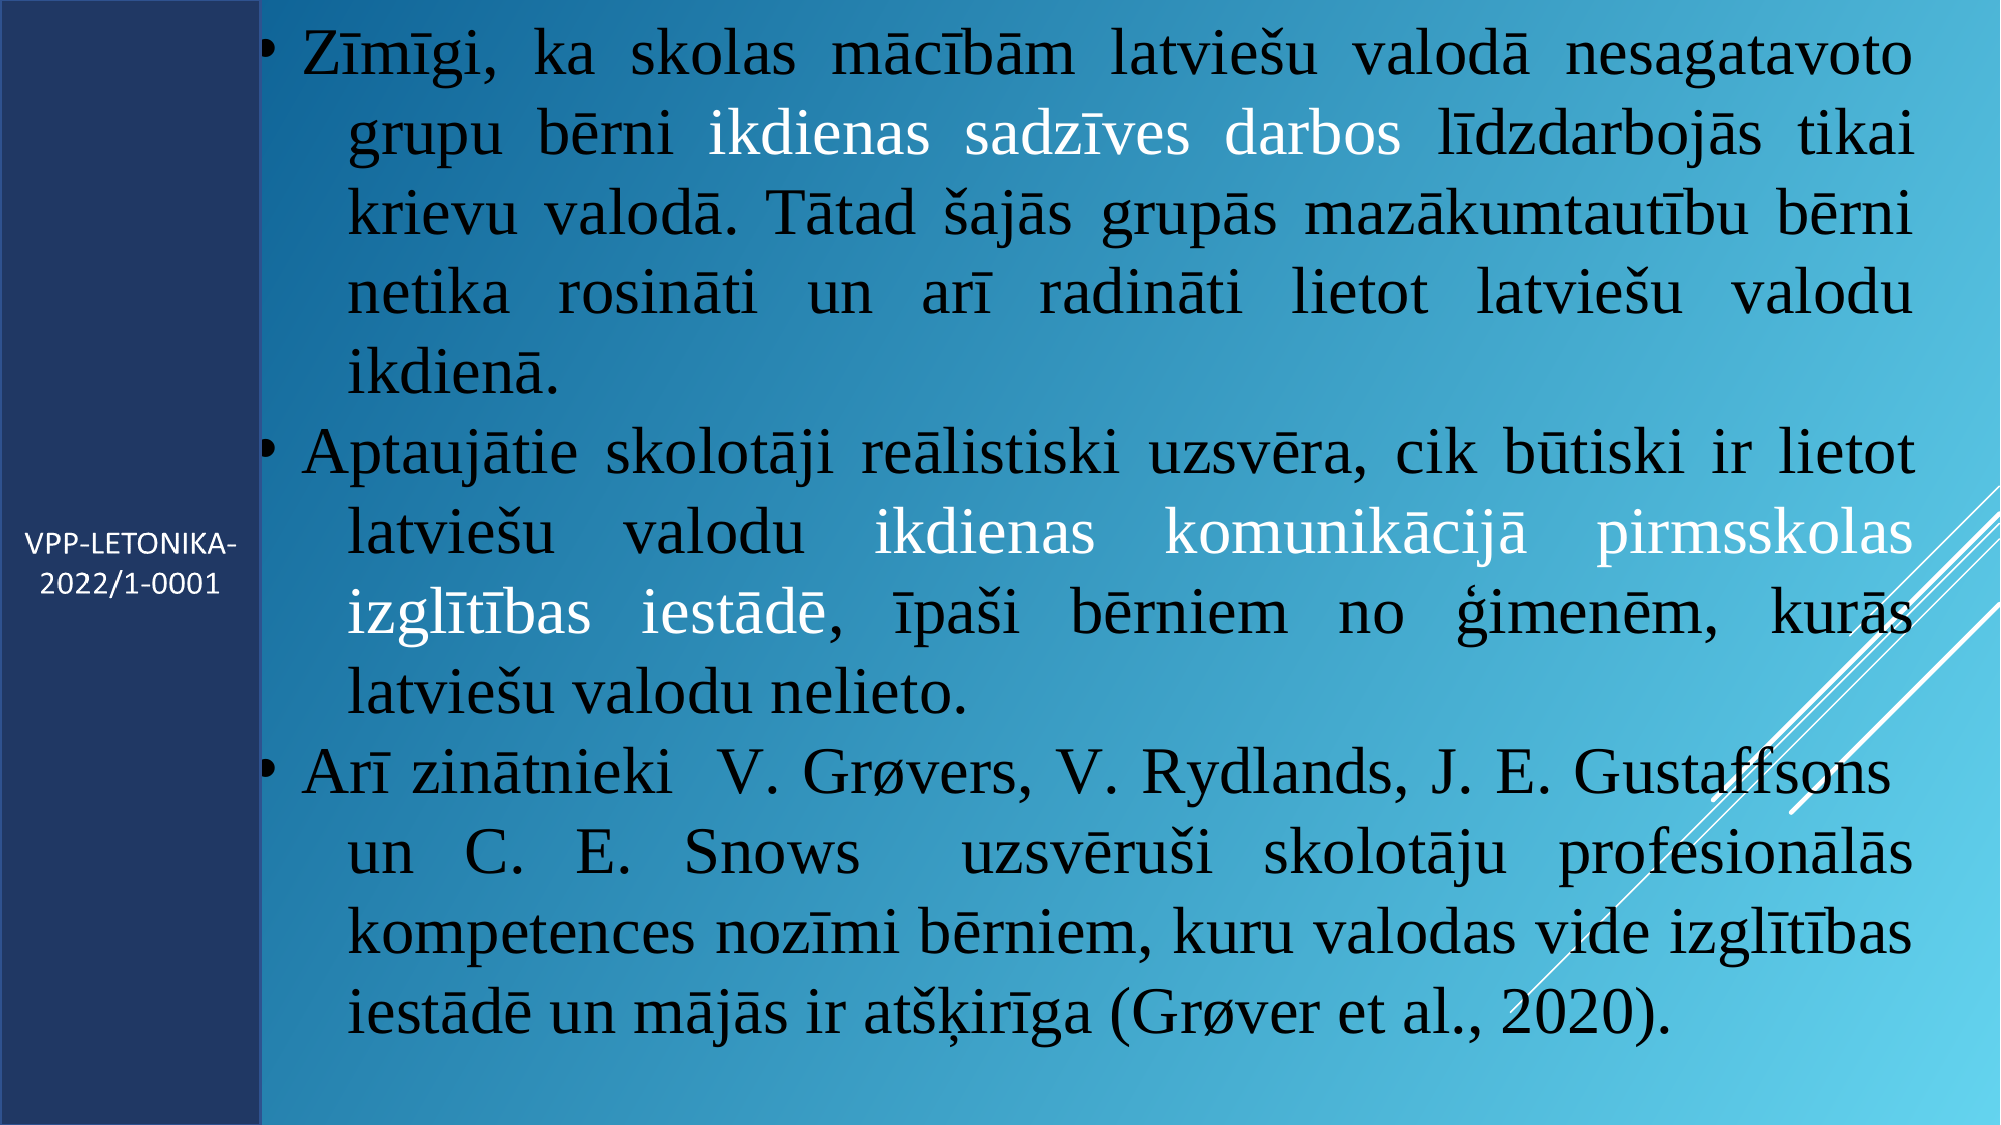

Zīmīgi, ka skolas mācībām latviešu valodā nesagatavoto grupu bērni ikdienas sadzīves darbos līdzdarbojās tikai krievu valodā. Tātad šajās grupās mazākumtautību bērni netika rosināti un arī radināti lietot latviešu valodu ikdienā.
Aptaujātie skolotāji reālistiski uzsvēra, cik būtiski ir lietot latviešu valodu ikdienas komunikācijā pirmsskolas izglītības iestādē, īpaši bērniem no ģimenēm, kurās latviešu valodu nelieto.
Arī zinātnieki V. Grøvers, V. Rydlands, J. E. Gustaffsons un C. E. Snows uzsvēruši skolotāju profesionālās kompetences nozīmi bērniem, kuru valodas vide izglītības iestādē un mājās ir atšķirīga (Grøver et al., 2020).